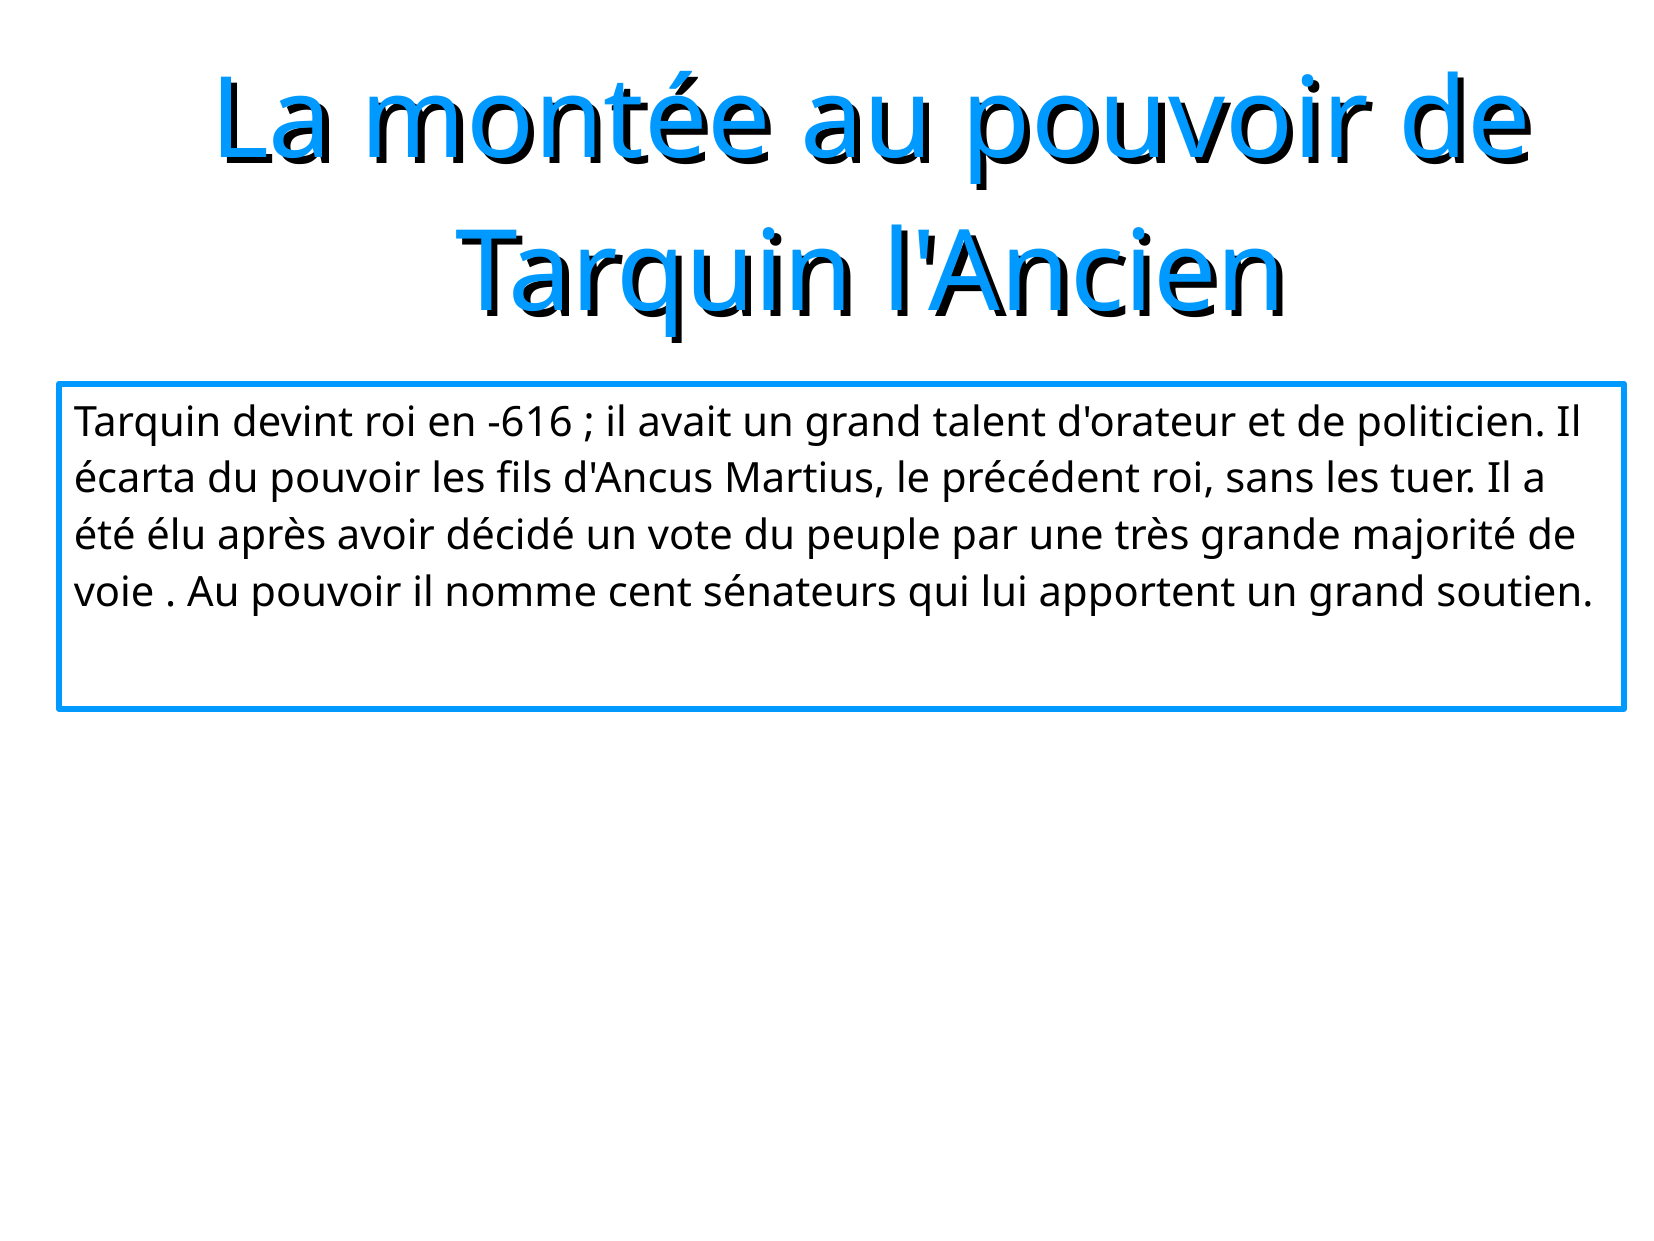

La montée au pouvoir de Tarquin l'Ancien
Tarquin devint roi en -616 ; il avait un grand talent d'orateur et de politicien. Il écarta du pouvoir les fils d'Ancus Martius, le précédent roi, sans les tuer. Il a été élu après avoir décidé un vote du peuple par une très grande majorité de voie . Au pouvoir il nomme cent sénateurs qui lui apportent un grand soutien.